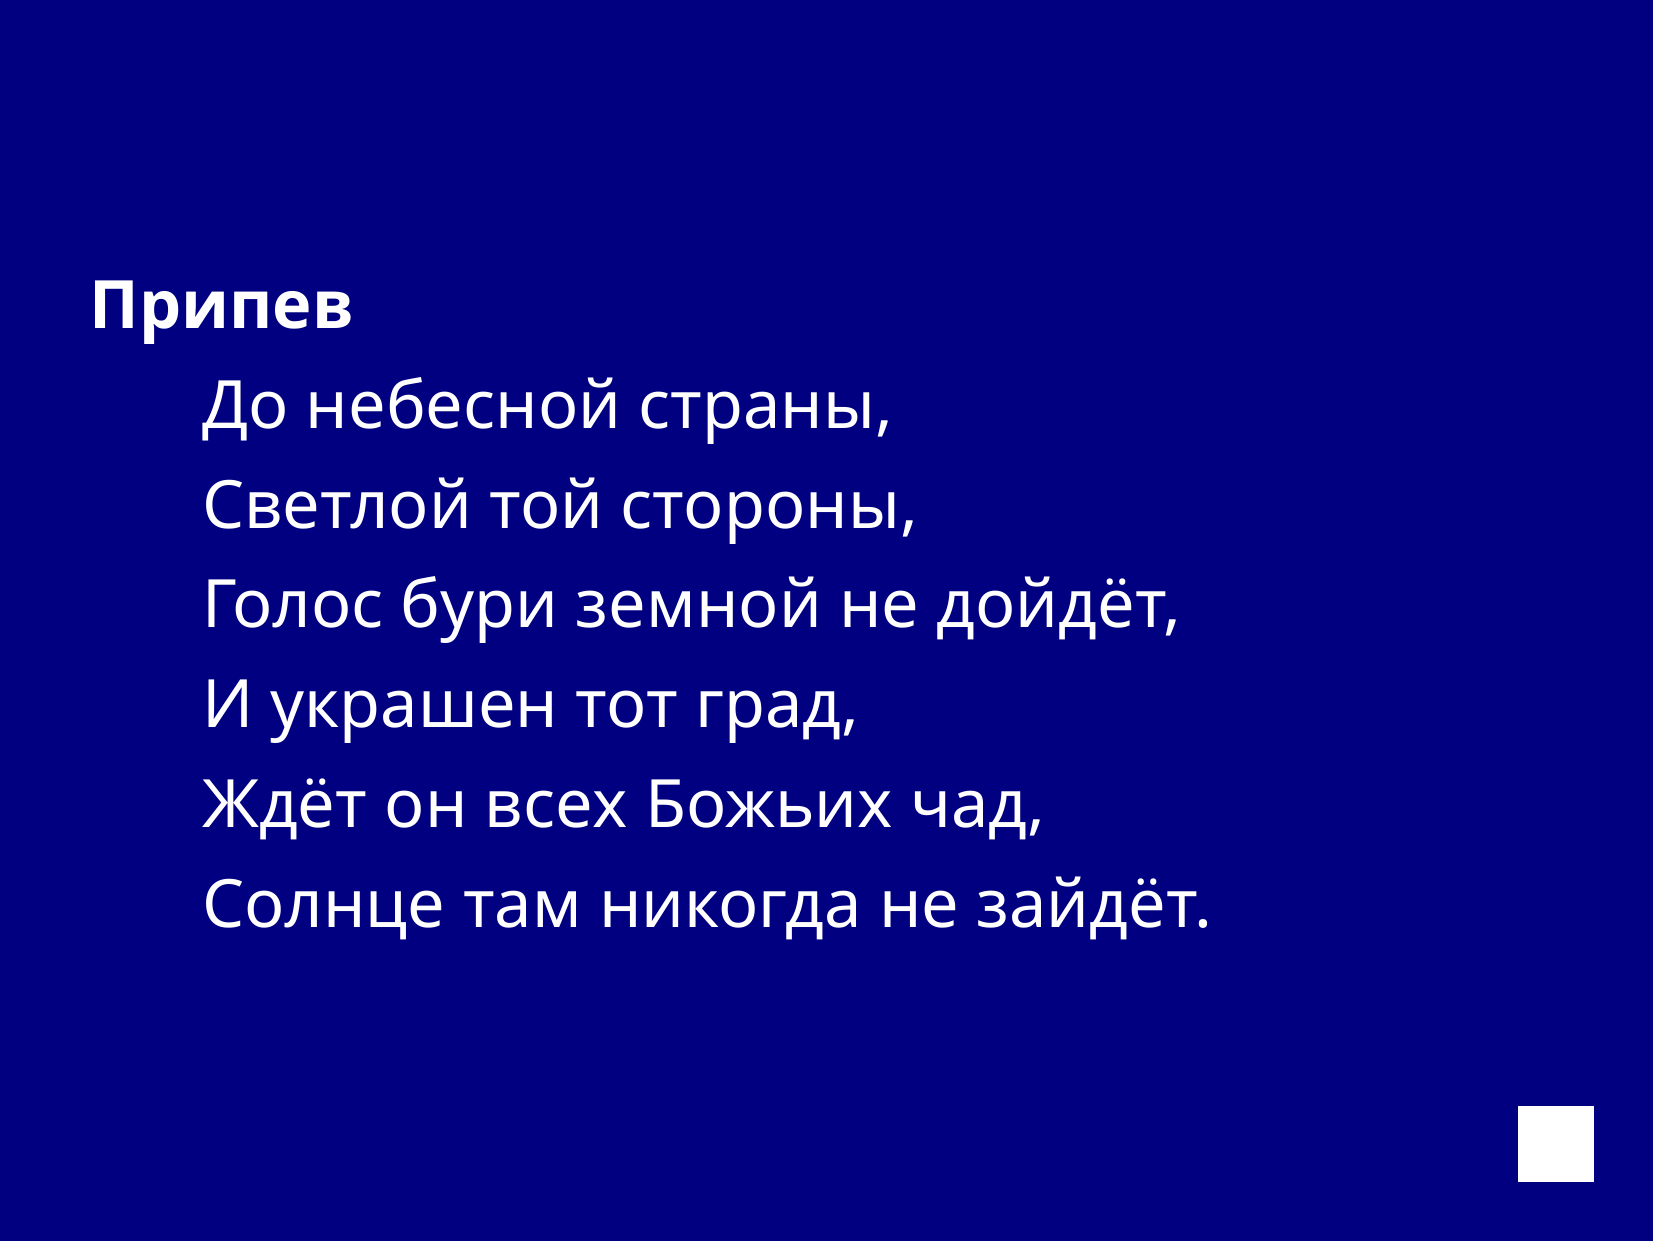

Припев
	До небесной страны,
	Светлой той стороны,
	Голос бури земной не дойдёт,
	И украшен тот град,
	Ждёт он всех Божьих чад,
	Солнце там никогда не зайдёт.